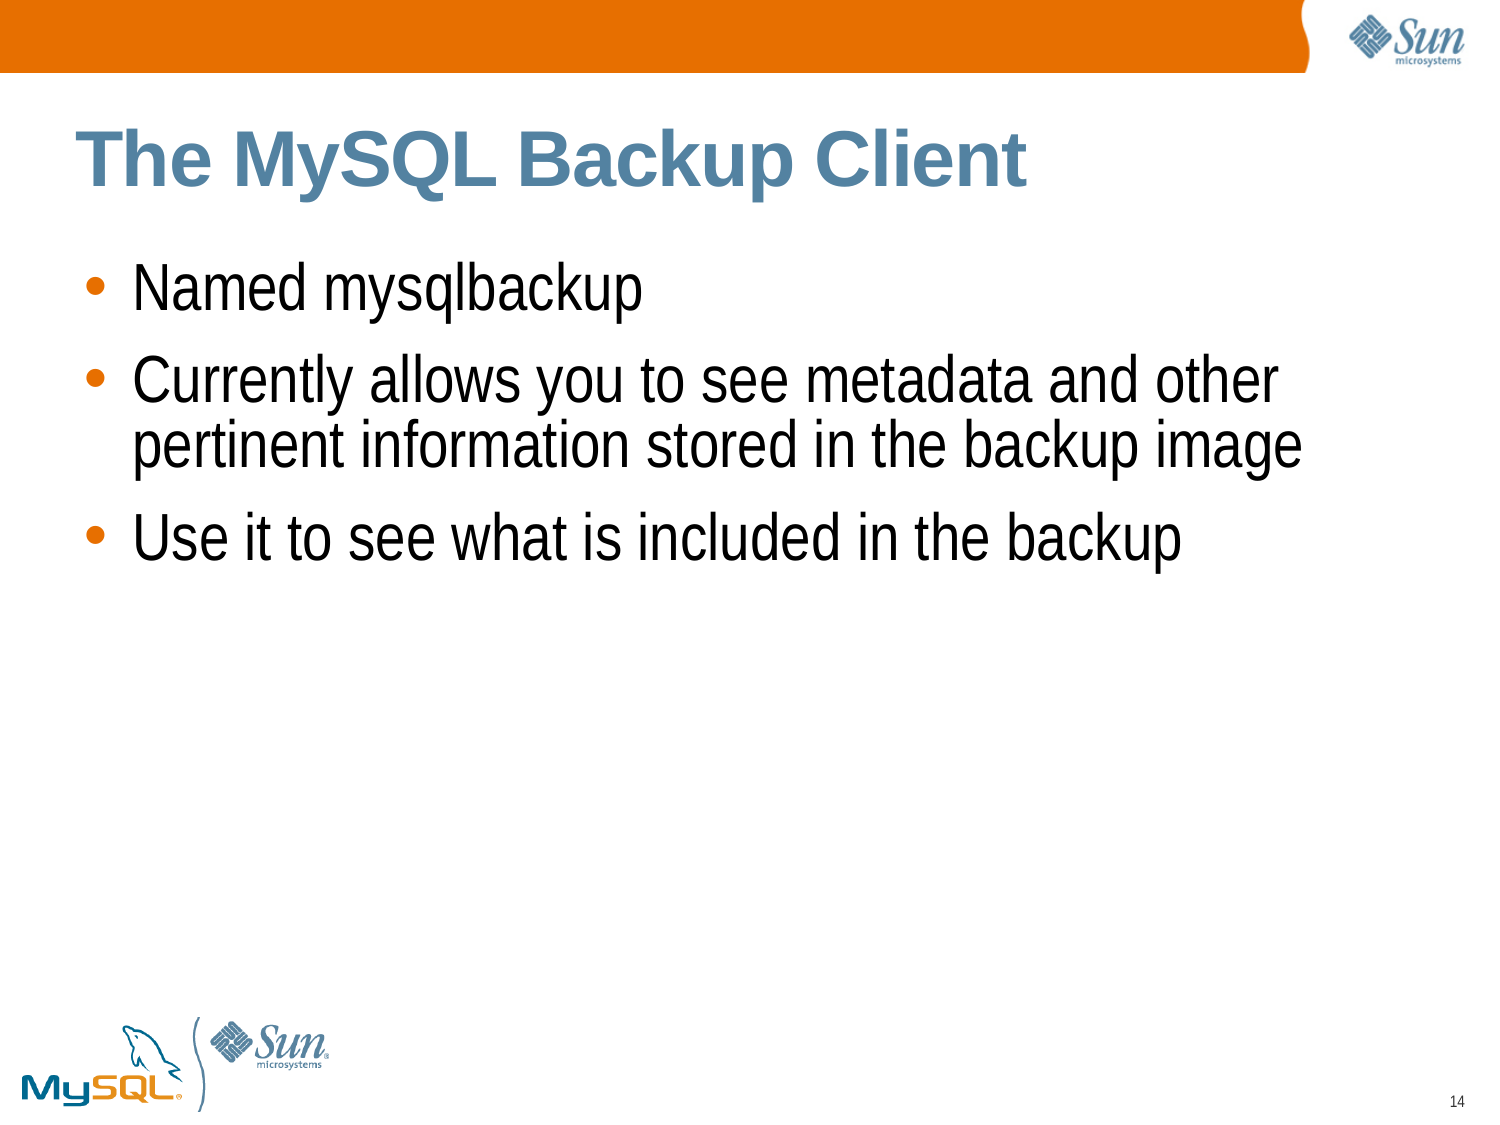

# The MySQL Backup Client
Named mysqlbackup
Currently allows you to see metadata and other pertinent information stored in the backup image
Use it to see what is included in the backup